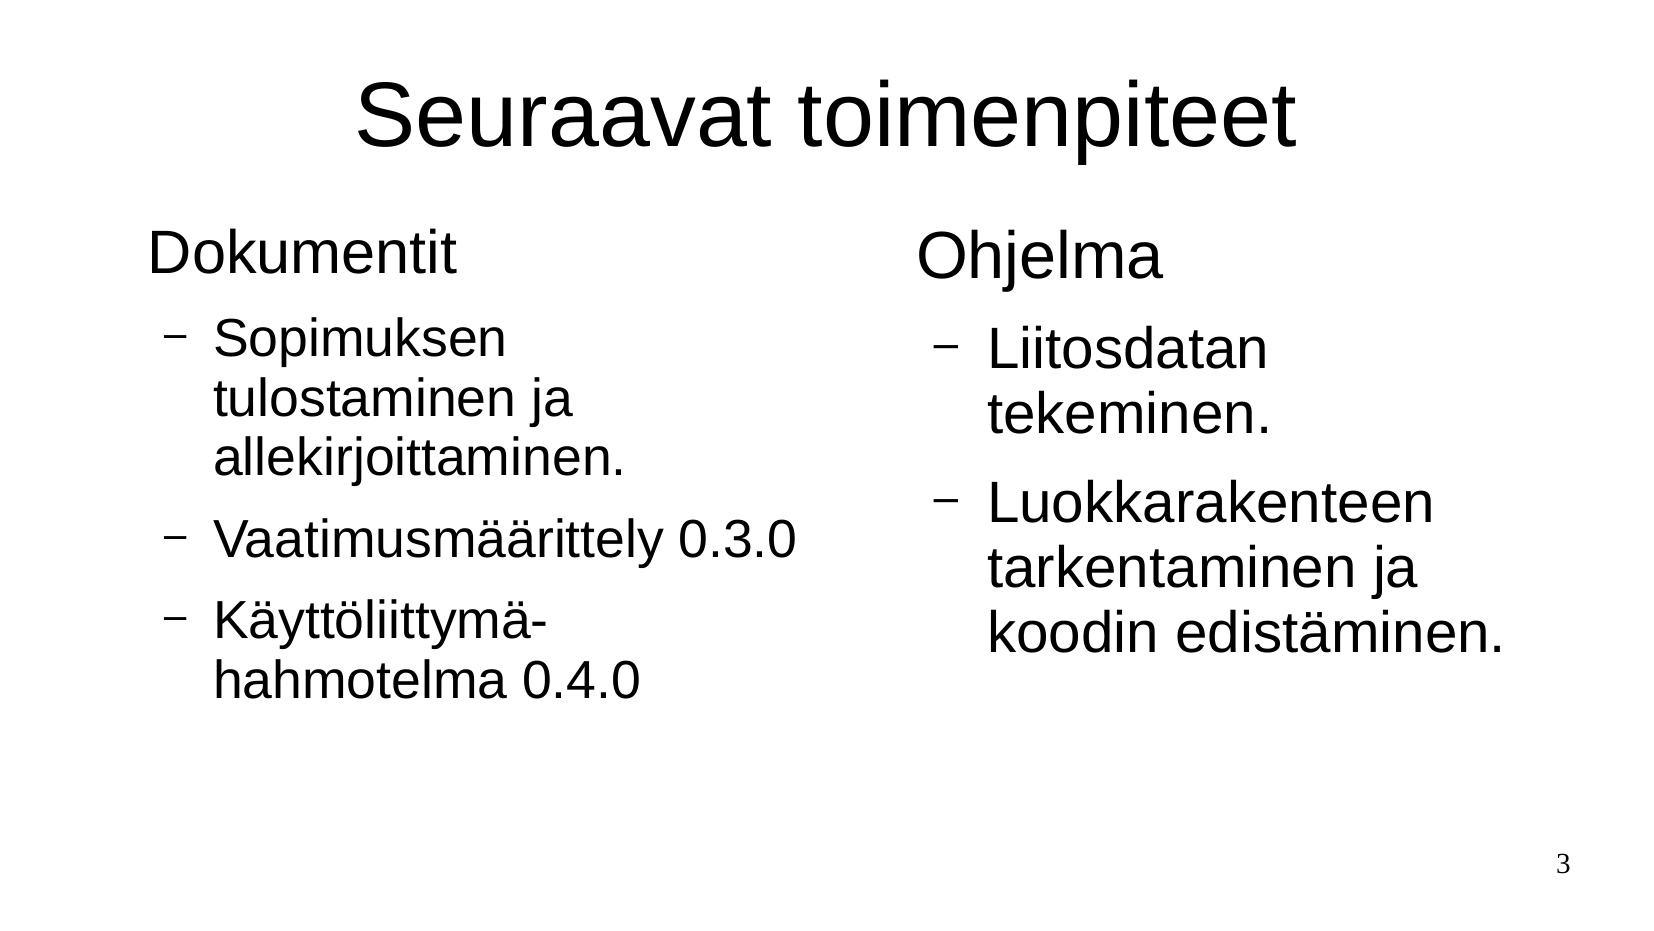

# Seuraavat toimenpiteet
Dokumentit
Sopimuksen tulostaminen ja allekirjoittaminen.
Vaatimusmäärittely 0.3.0
Käyttöliittymä-hahmotelma 0.4.0
Ohjelma
Liitosdatan tekeminen.
Luokkarakenteen tarkentaminen ja koodin edistäminen.
3